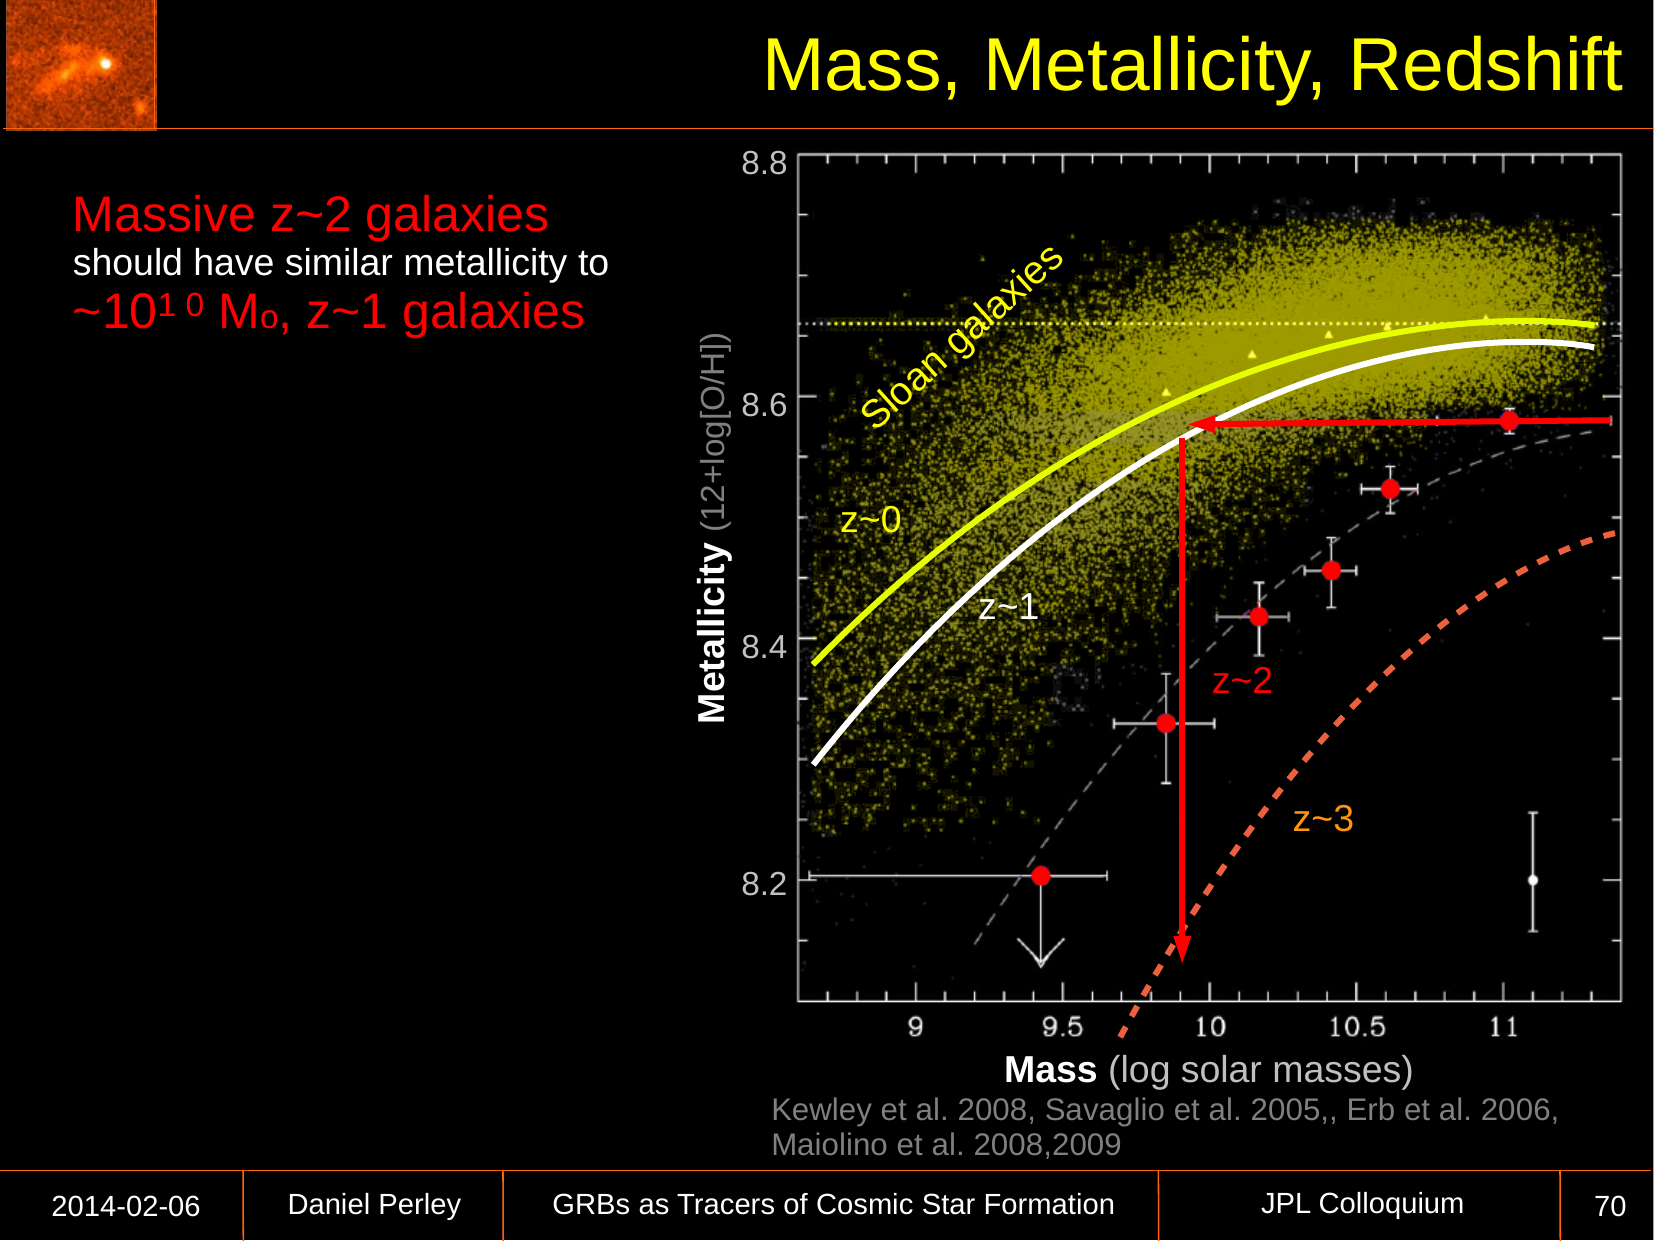

# Mass, Metallicity, Redshift
8.8
Massive z~2 galaxies
should have similar metallicity to
~101 0 Mo, z~1 galaxies
Sloan galaxies
8.6
z~0
Metallicity (12+log[O/H])
z~1
8.4
z~2
z~3
8.2
Mass (log solar masses)
Kewley et al. 2008, Savaglio et al. 2005,, Erb et al. 2006, Maiolino et al. 2008,2009
2014-02-06
70